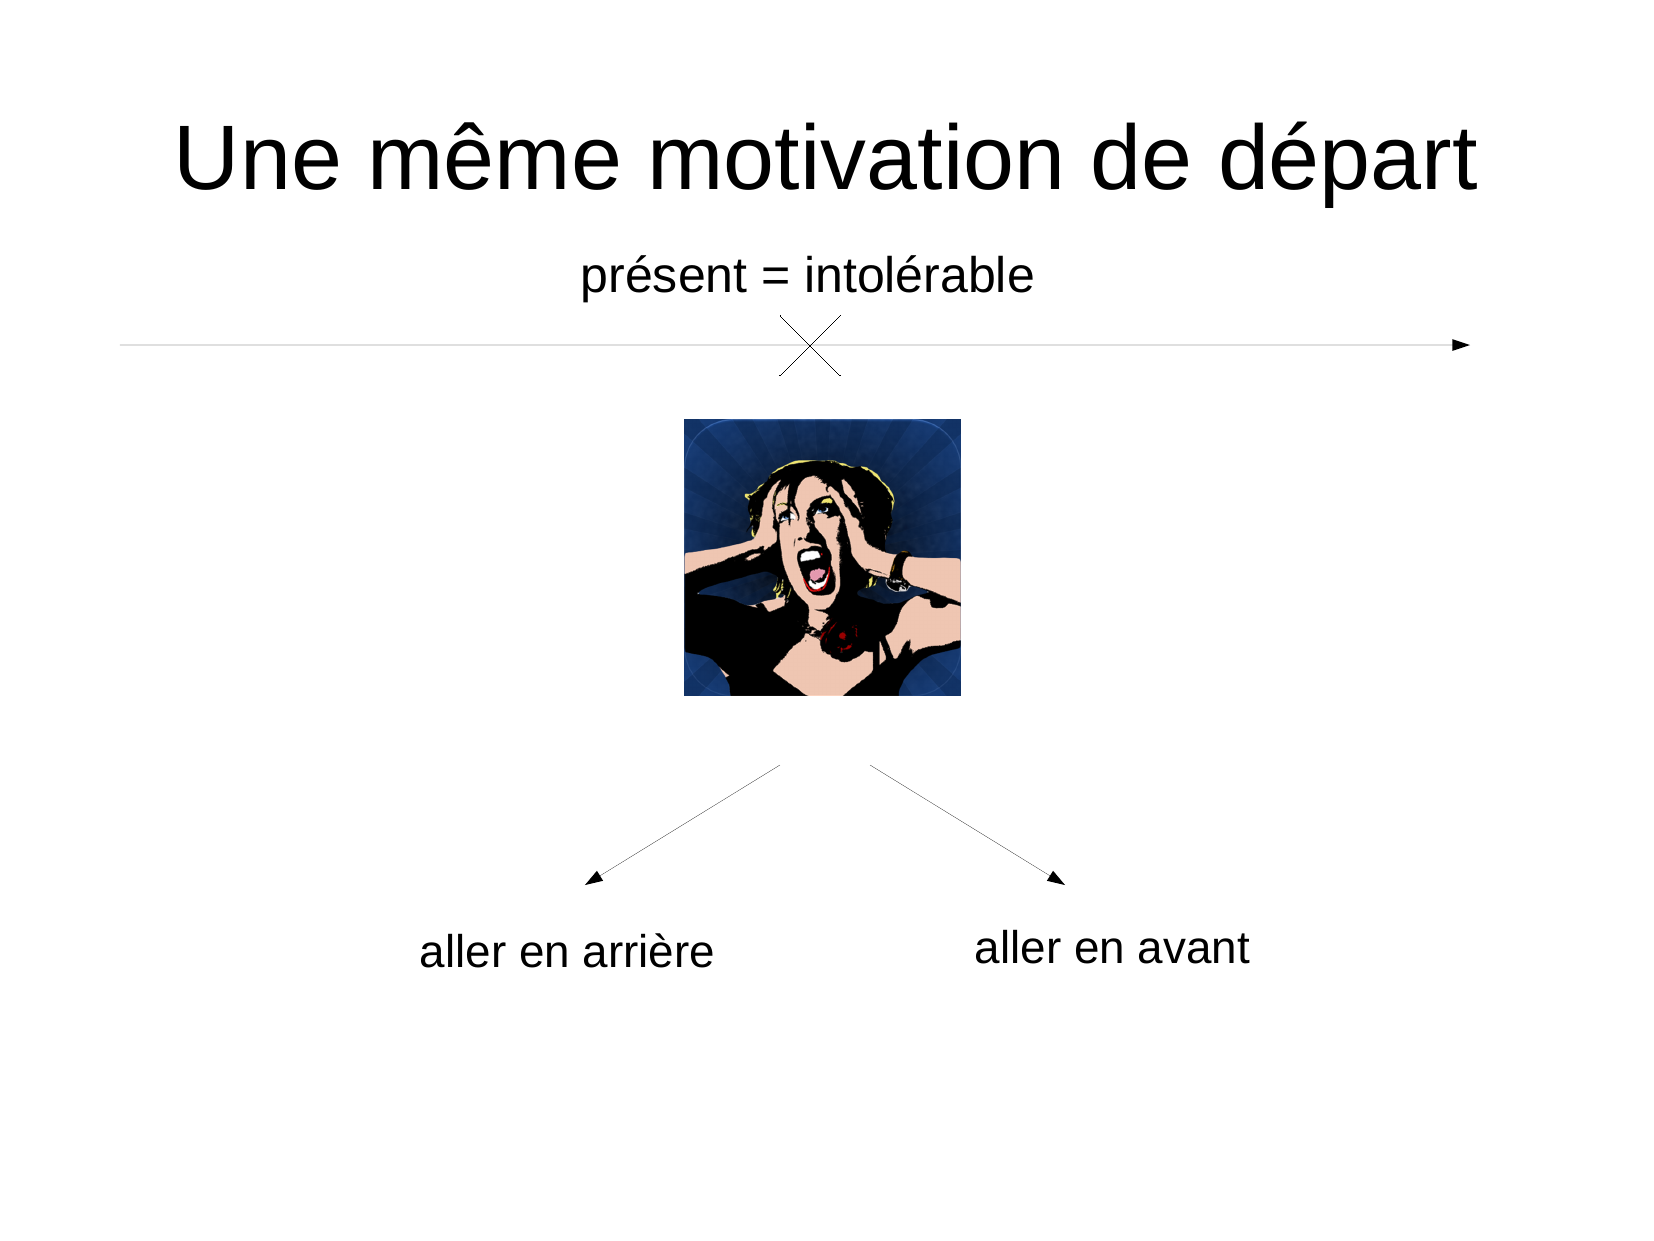

# Une même motivation de départ
présent = intolérable
aller en avant
aller en arrière